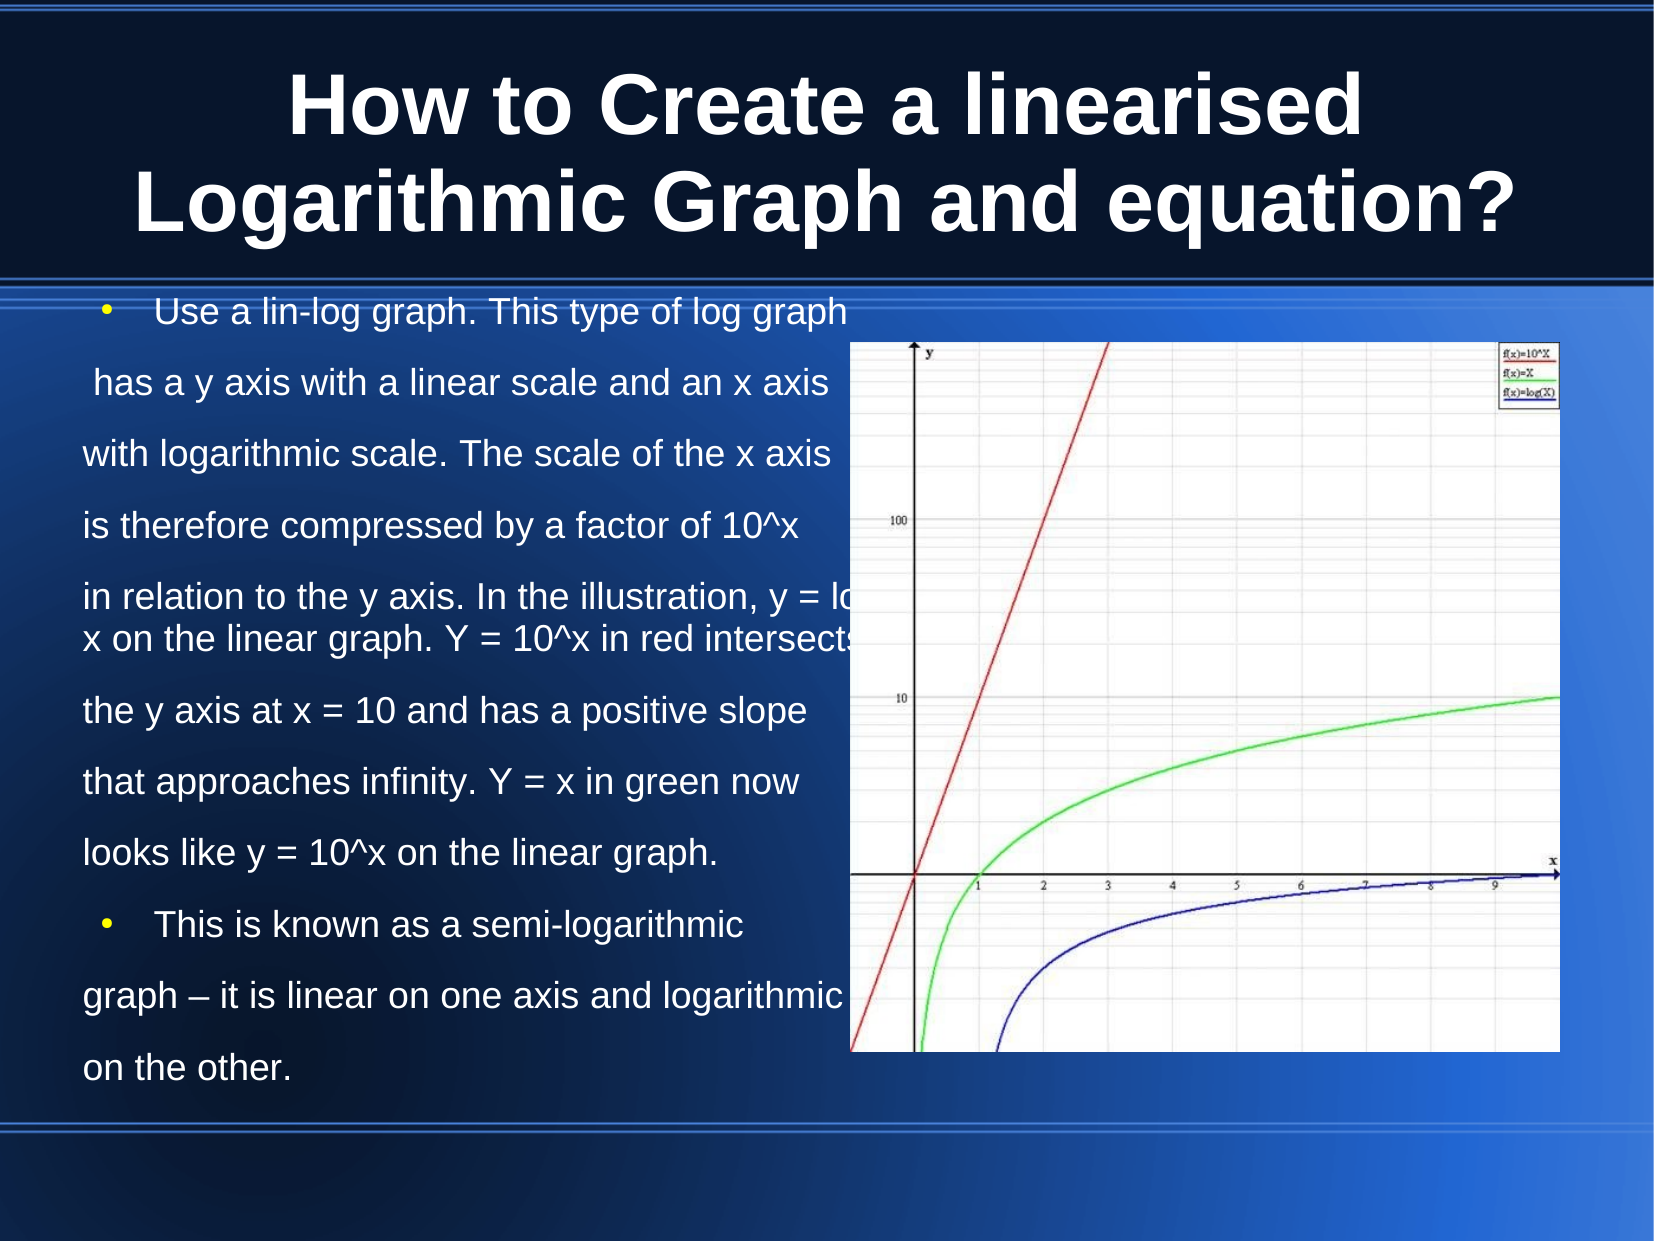

# How to Create a linearised Logarithmic Graph and equation?
Use a lin-log graph. This type of log graph
 has a y axis with a linear scale and an x axis
with logarithmic scale. The scale of the x axis
is therefore compressed by a factor of 10^x
in relation to the y axis. In the illustration, y = log10(x) in blue now resembles the line y = x on the linear graph. Y = 10^x in red intersects
the y axis at x = 10 and has a positive slope
that approaches infinity. Y = x in green now
looks like y = 10^x on the linear graph.
This is known as a semi-logarithmic
graph – it is linear on one axis and logarithmic
on the other.